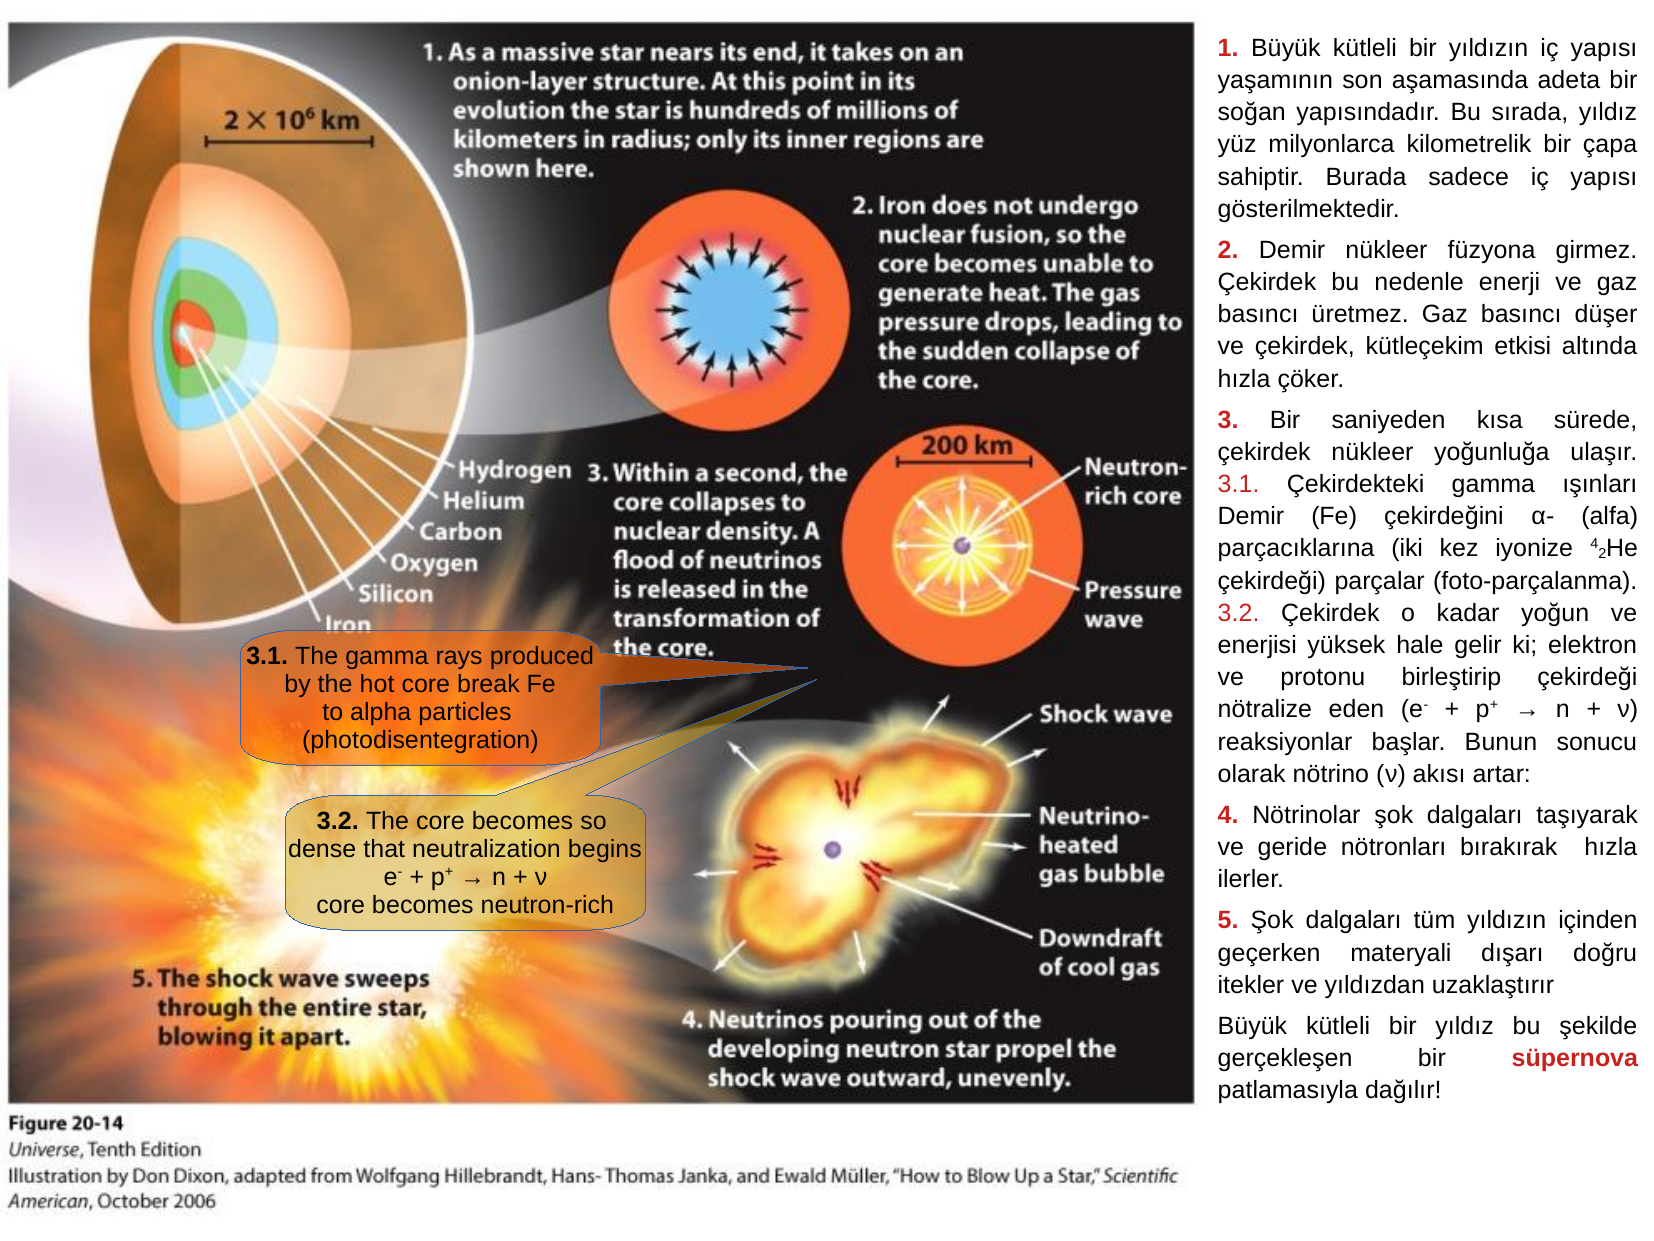

1. Büyük kütleli bir yıldızın iç yapısı yaşamının son aşamasında adeta bir soğan yapısındadır. Bu sırada, yıldız yüz milyonlarca kilometrelik bir çapa sahiptir. Burada sadece iç yapısı gösterilmektedir.
2. Demir nükleer füzyona girmez. Çekirdek bu nedenle enerji ve gaz basıncı üretmez. Gaz basıncı düşer ve çekirdek, kütleçekim etkisi altında hızla çöker.
3. Bir saniyeden kısa sürede, çekirdek nükleer yoğunluğa ulaşır. 3.1. Çekirdekteki gamma ışınları Demir (Fe) çekirdeğini α- (alfa) parçacıklarına (iki kez iyonize 42He çekirdeği) parçalar (foto-parçalanma). 3.2. Çekirdek o kadar yoğun ve enerjisi yüksek hale gelir ki; elektron ve protonu birleştirip çekirdeği nötralize eden (e- + p+ → n + ν) reaksiyonlar başlar. Bunun sonucu olarak nötrino (ν) akısı artar:
4. Nötrinolar şok dalgaları taşıyarak ve geride nötronları bırakırak hızla ilerler.
5. Şok dalgaları tüm yıldızın içinden geçerken materyali dışarı doğru itekler ve yıldızdan uzaklaştırır
Büyük kütleli bir yıldız bu şekilde gerçekleşen bir süpernova patlamasıyla dağılır!
3.1. The gamma rays produced
by the hot core break Fe
to alpha particles
(photodisentegration)
3.2. The core becomes so
dense that neutralization begins
e- + p+ → n + ν
core becomes neutron-rich